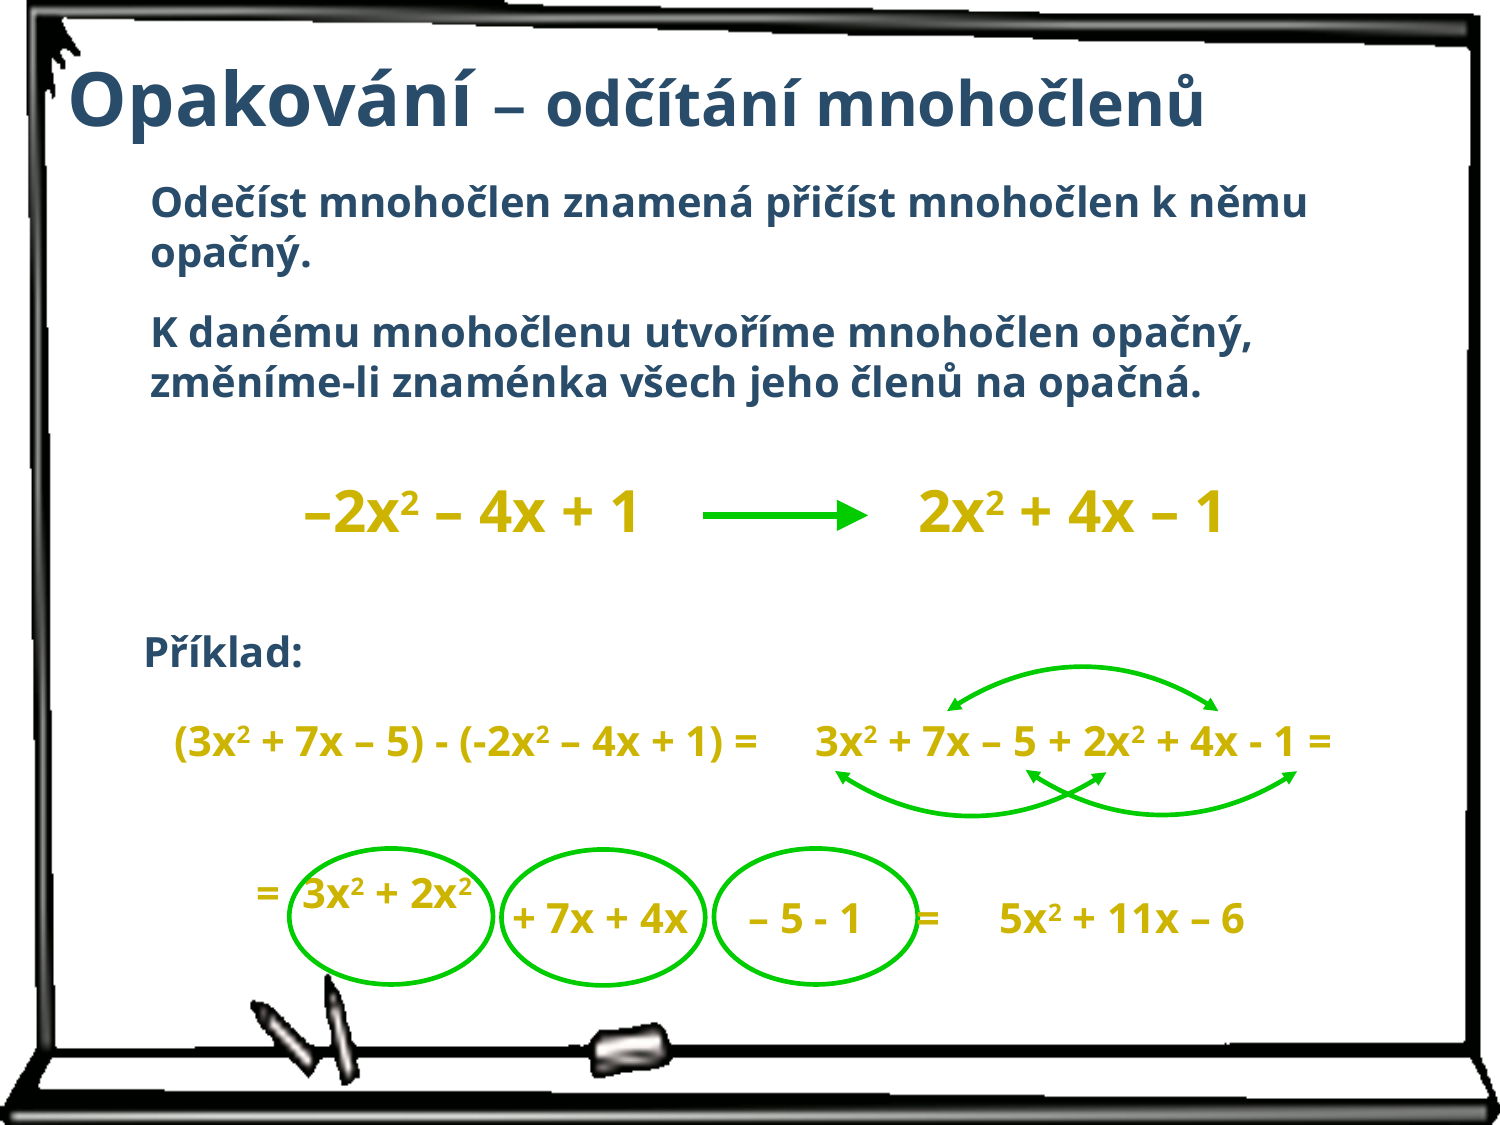

Opakování – odčítání mnohočlenů
Odečíst mnohočlen znamená přičíst mnohočlen k němu opačný.
K danému mnohočlenu utvoříme mnohočlen opačný, změníme-li znaménka všech jeho členů na opačná.
–2x2 – 4x + 1
2x2 + 4x – 1
Příklad:
(3x2 + 7x – 5) - (-2x2 – 4x + 1) =
3x2 + 7x – 5 + 2x2 + 4x - 1 =
= 3x2 + 2x2
+ 7x + 4x
– 5 - 1 =
 5x2 + 11x – 6